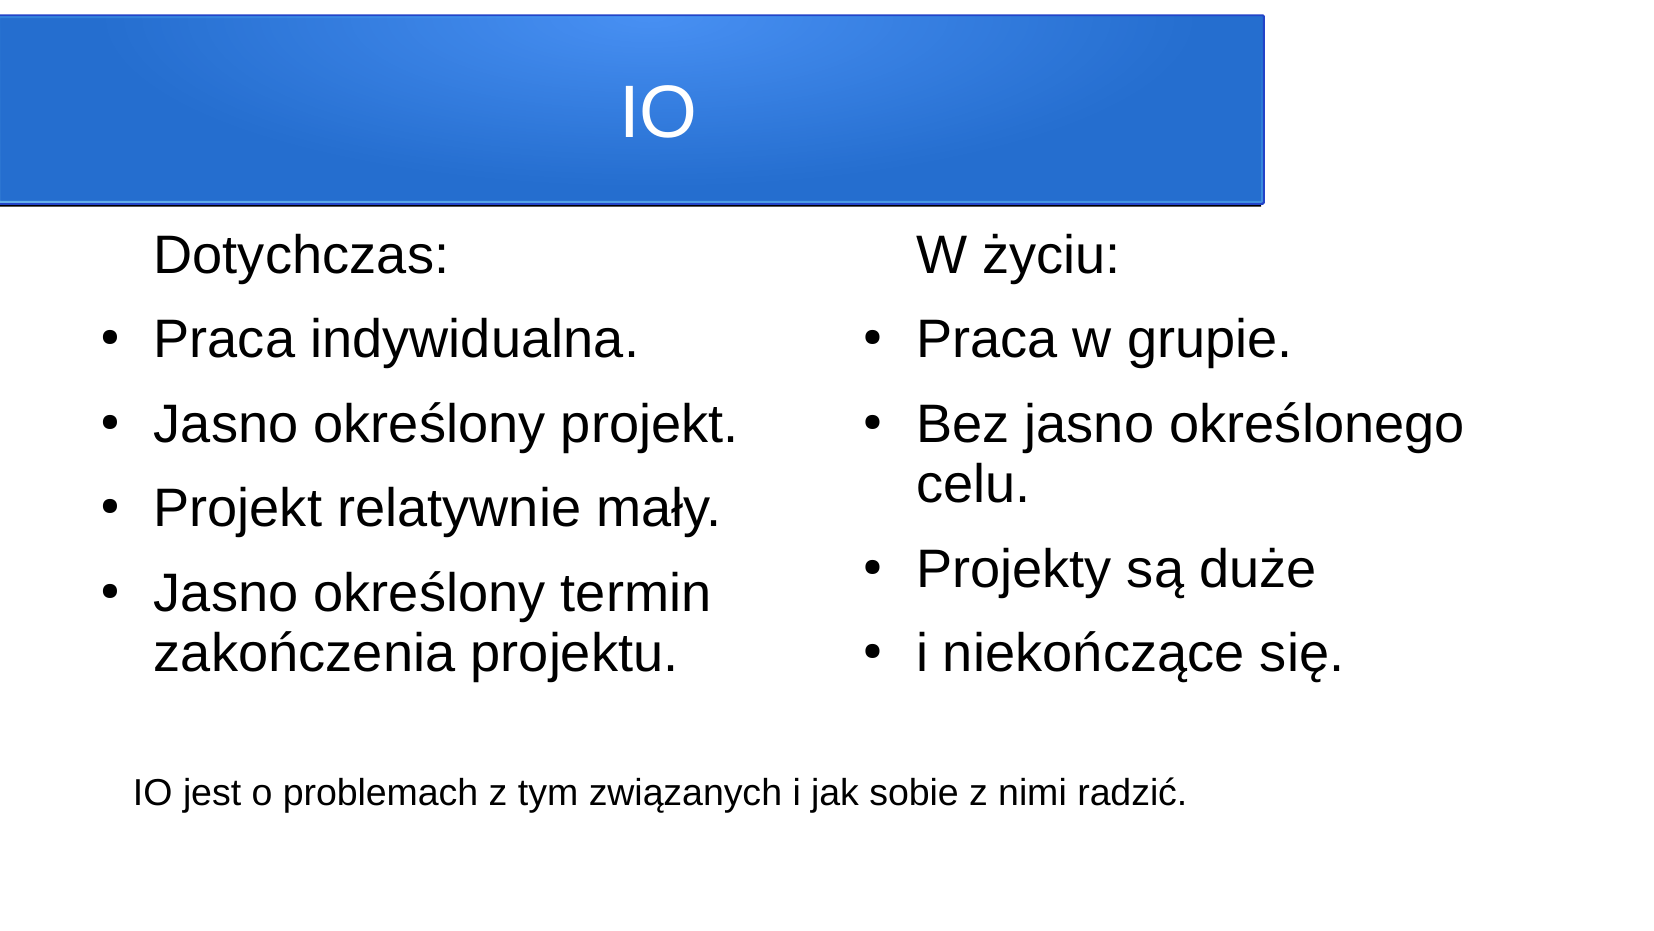

# IO
Dotychczas:
Praca indywidualna.
Jasno określony projekt.
Projekt relatywnie mały.
Jasno określony termin
zakończenia projektu.
W życiu:
Praca w grupie.
Bez jasno określonego celu.
Projekty są duże
i niekończące się.
IO jest o problemach z tym związanych i jak sobie z nimi radzić.